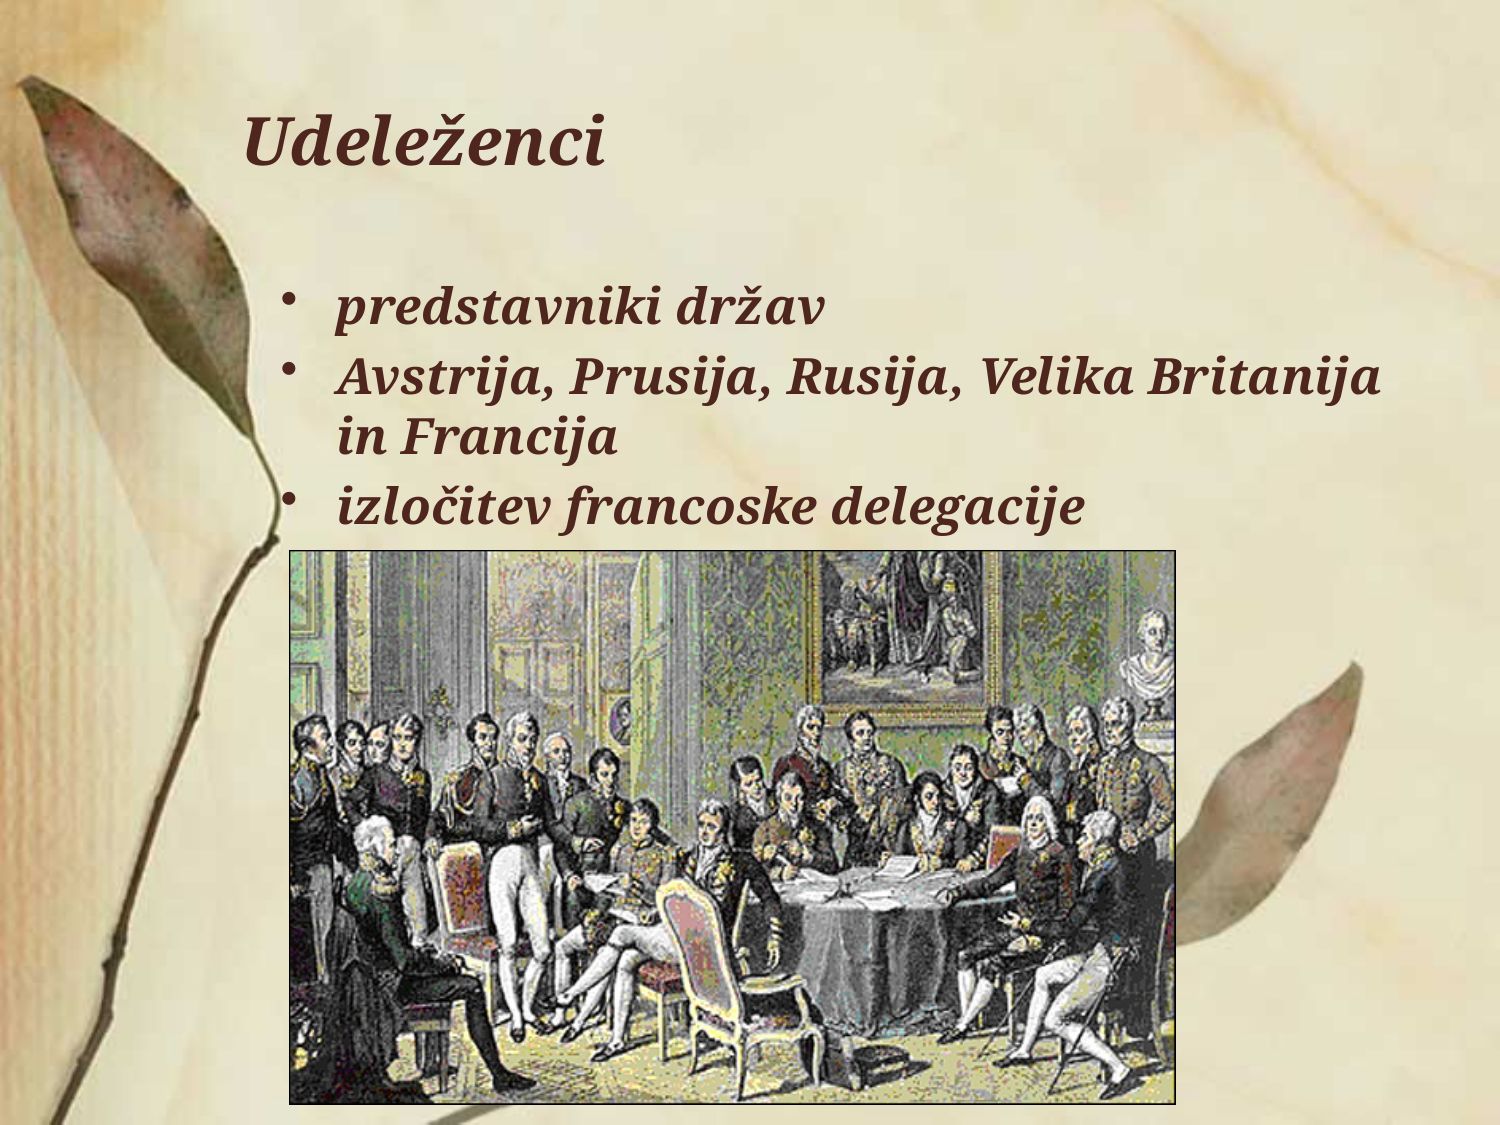

# Udeleženci
predstavniki držav
Avstrija, Prusija, Rusija, Velika Britanija in Francija
izločitev francoske delegacije